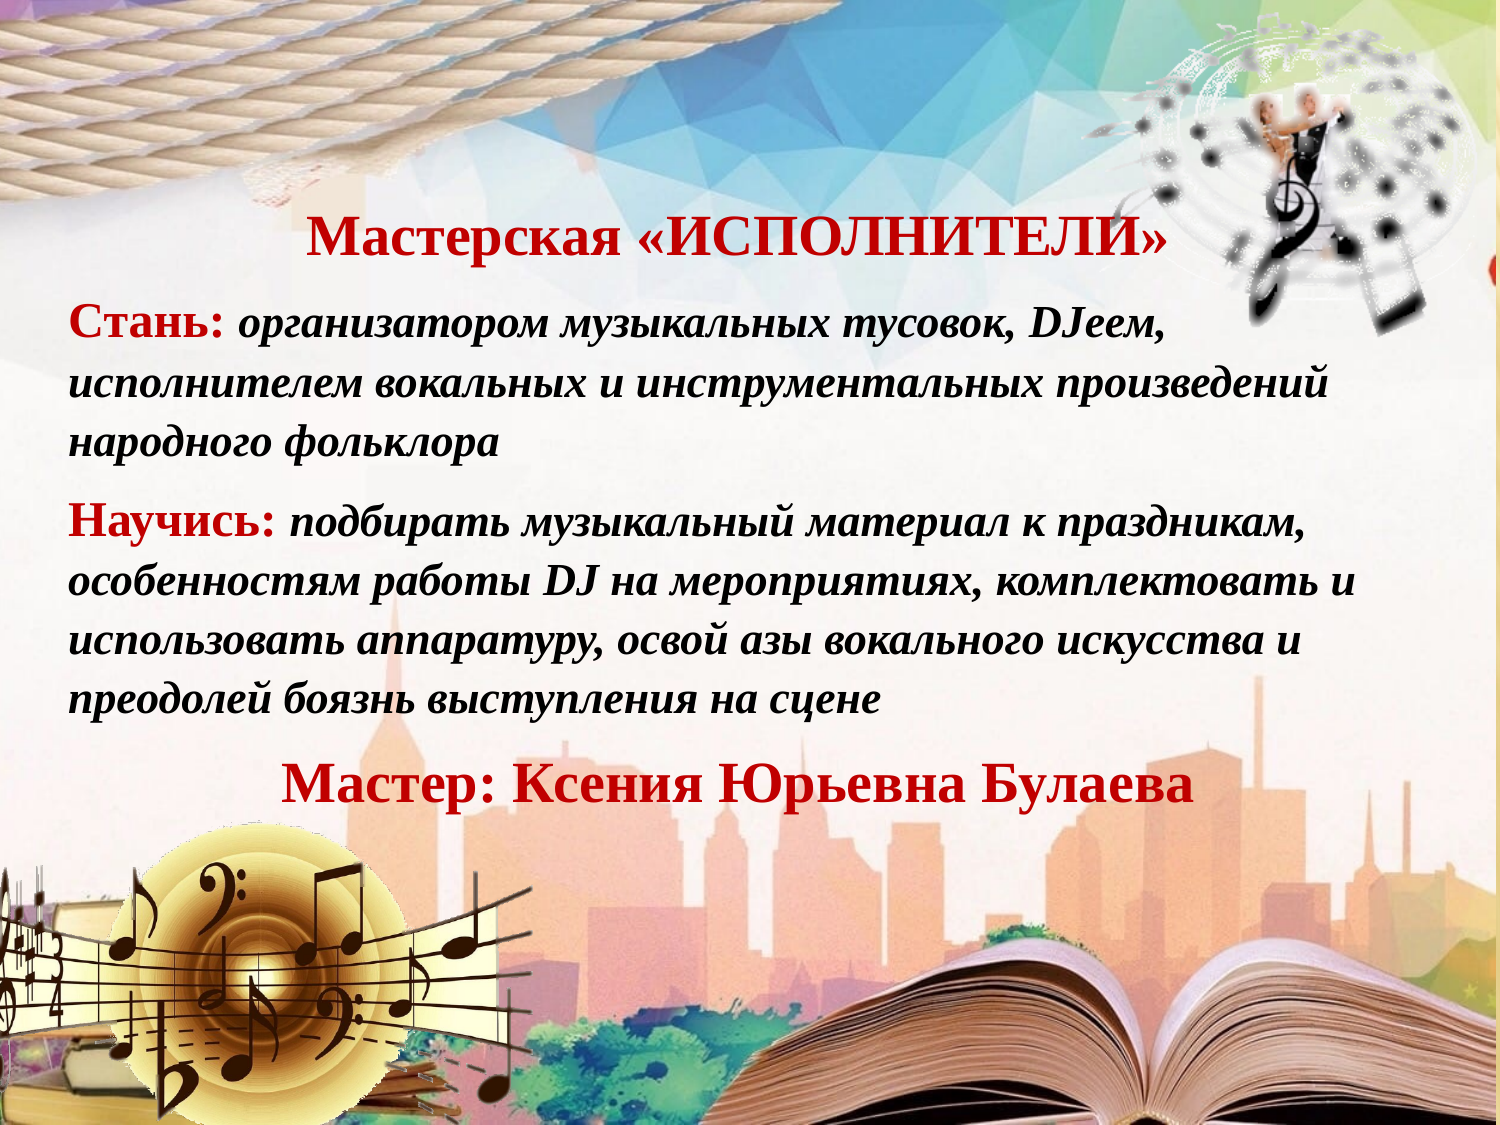

Мастерская «ИСПОЛНИТЕЛИ»
Стань: организатором музыкальных тусовок, DJеем, исполнителем вокальных и инструментальных произведений народного фольклора
Научись: подбирать музыкальный материал к праздникам, особенностям работы DJ на мероприятиях, комплектовать и использовать аппаратуру, освой азы вокального искусства и преодолей боязнь выступления на сцене
Мастер: Ксения Юрьевна Булаева